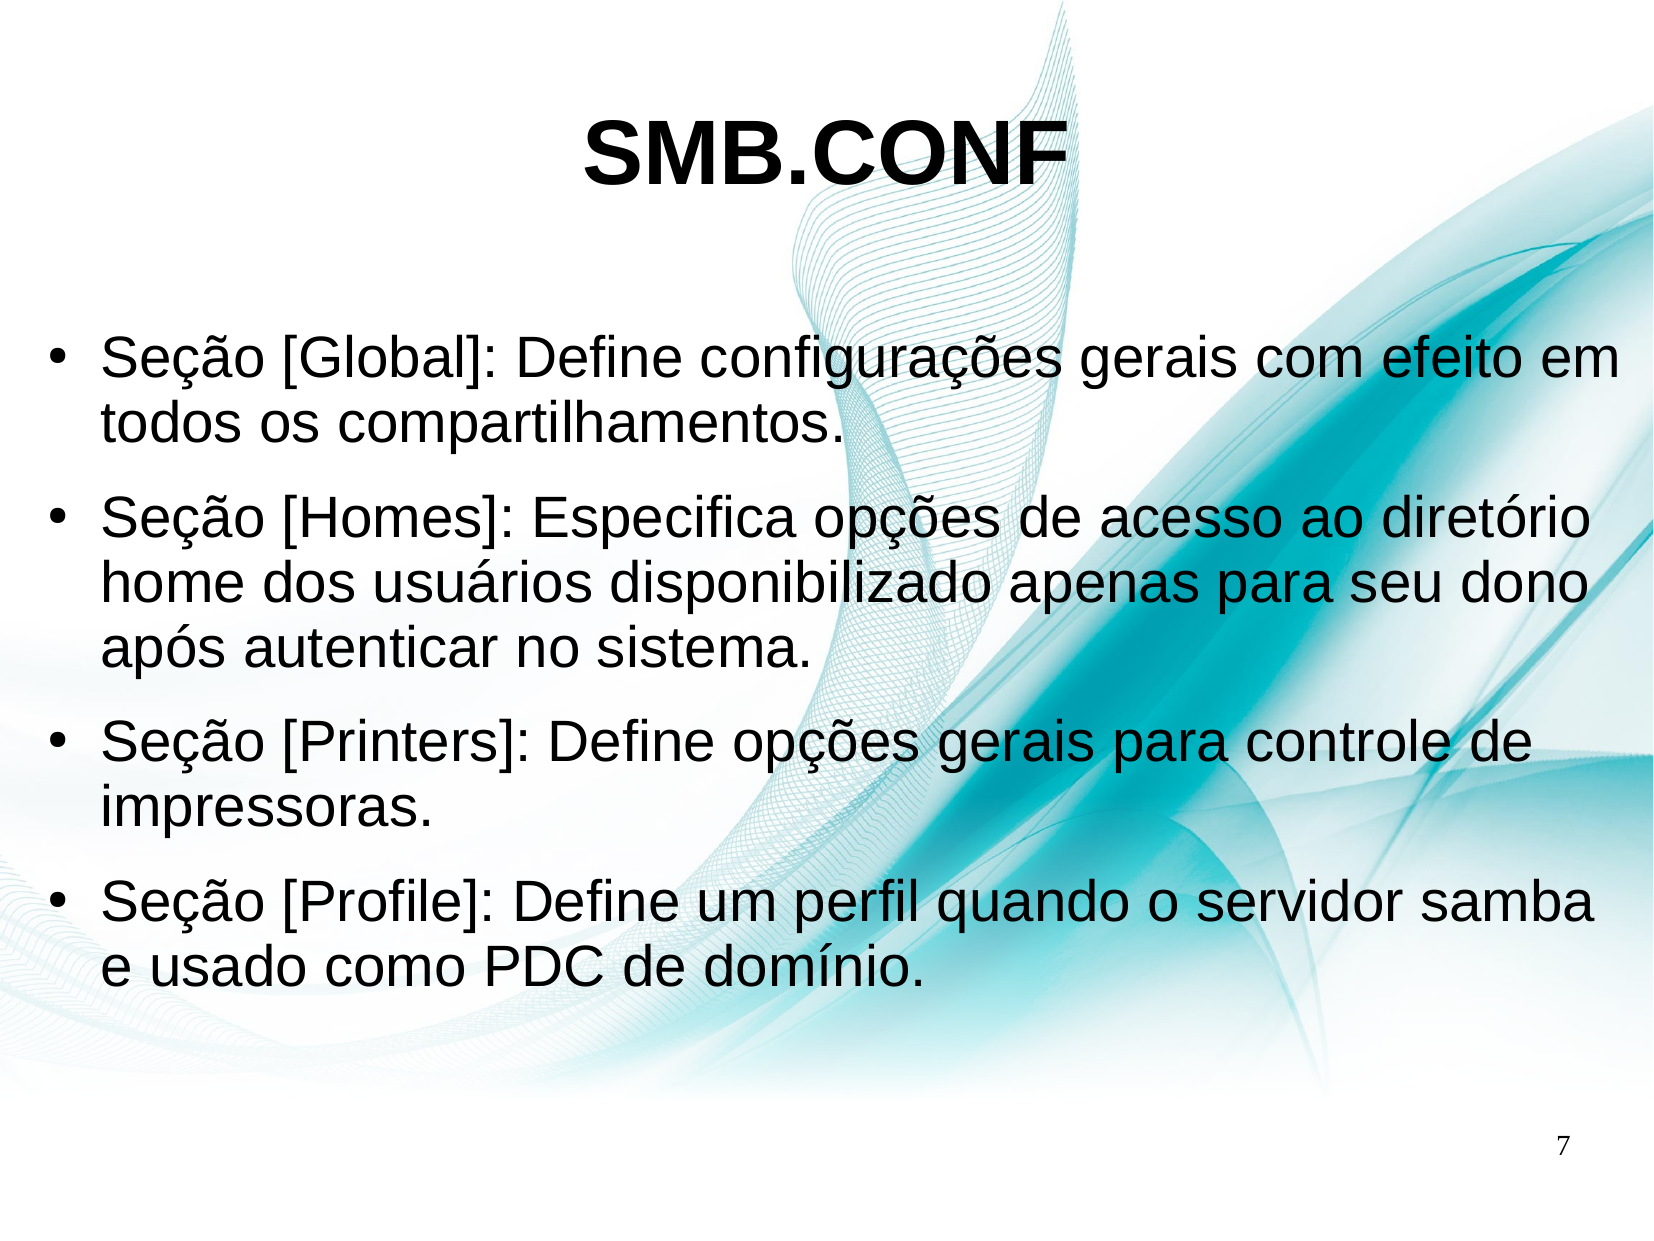

# SMB.CONF
Seção [Global]: Define configurações gerais com efeito em todos os compartilhamentos.
Seção [Homes]: Especifica opções de acesso ao diretório home dos usuários disponibilizado apenas para seu dono após autenticar no sistema.
Seção [Printers]: Define opções gerais para controle de impressoras.
Seção [Profile]: Define um perfil quando o servidor samba e usado como PDC de domínio.
7